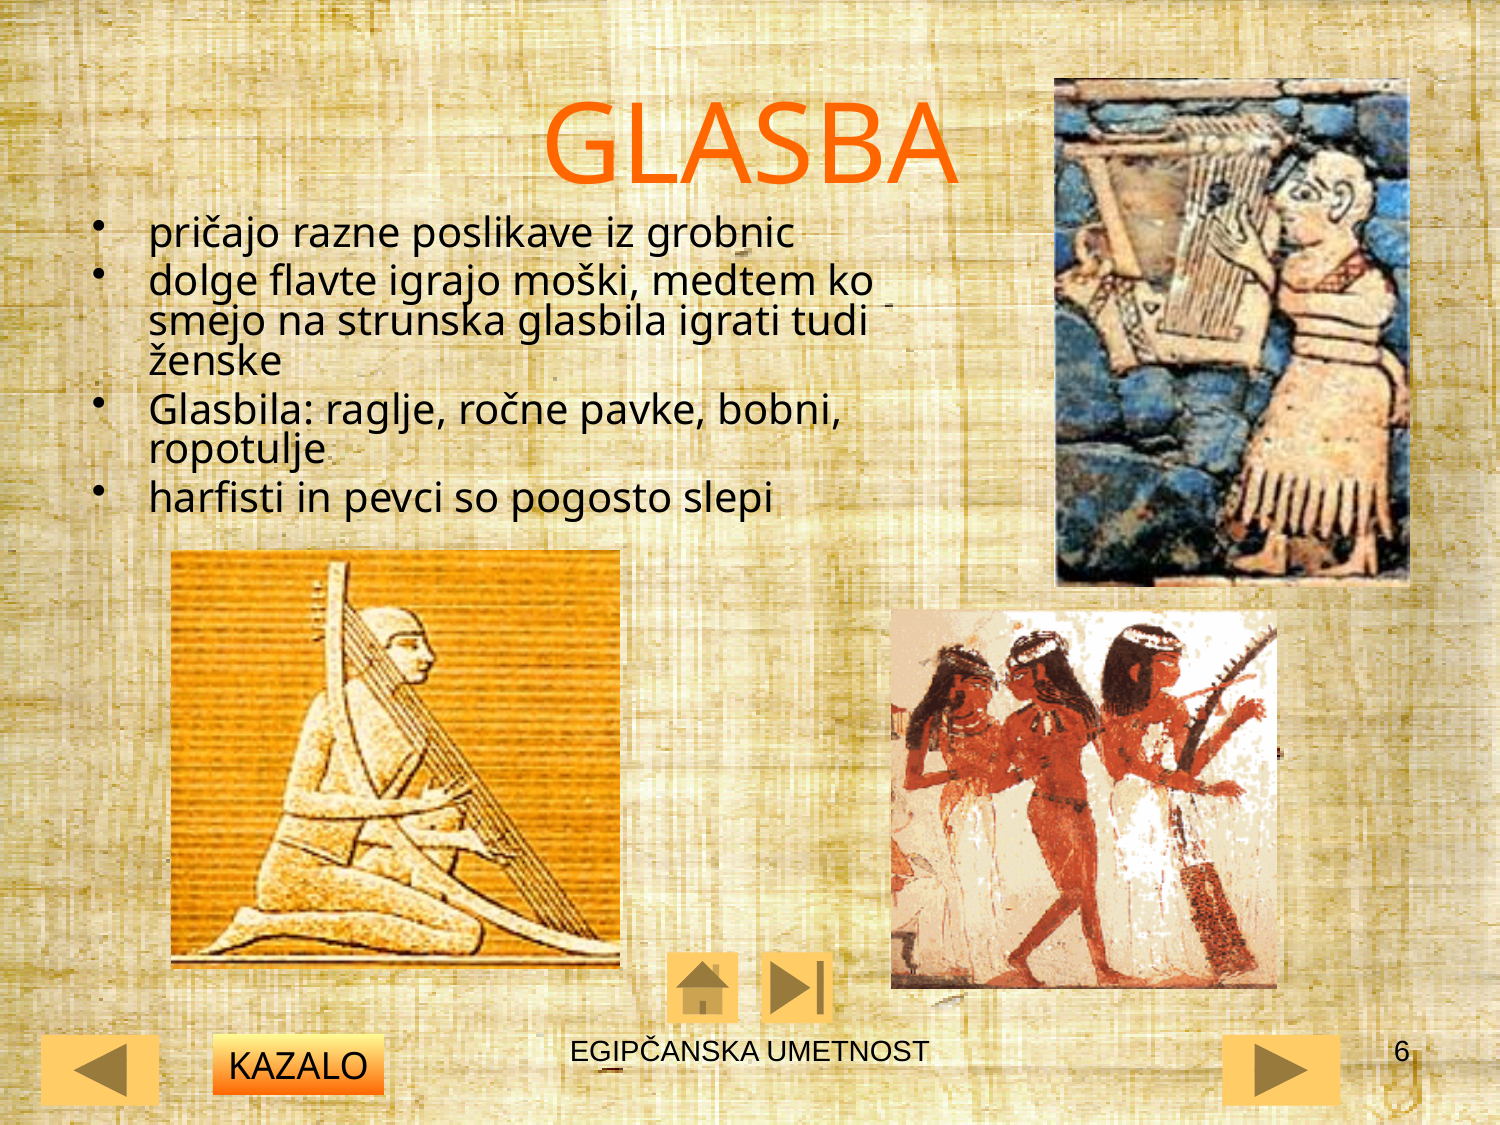

# GLASBA
pričajo razne poslikave iz grobnic
dolge flavte igrajo moški, medtem ko smejo na strunska glasbila igrati tudi ženske
Glasbila: raglje, ročne pavke, bobni, ropotulje
harfisti in pevci so pogosto slepi
EGIPČANSKA UMETNOST
KAZALO